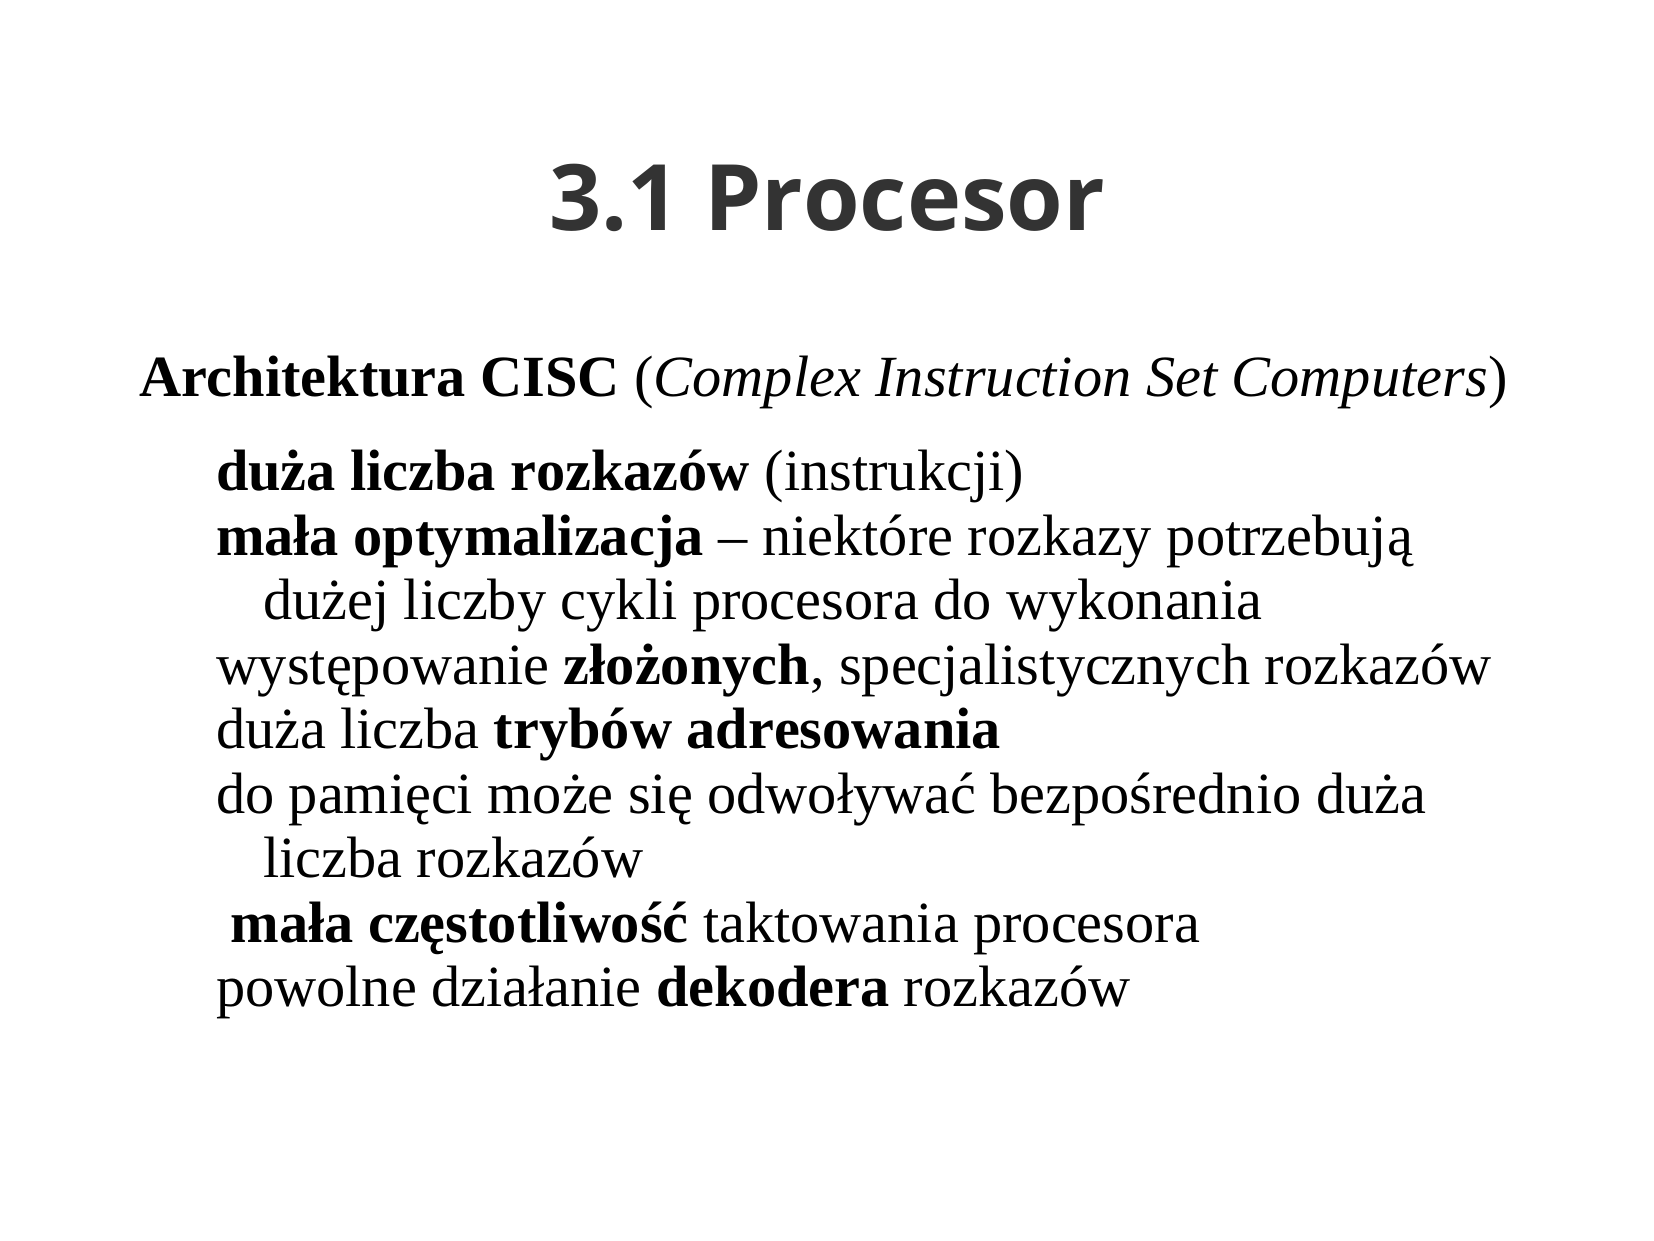

# 3.1 Procesor
Architektura CISC (Complex Instruction Set Computers)
duża liczba rozkazów (instrukcji)
mała optymalizacja – niektóre rozkazy potrzebują dużej liczby cykli procesora do wykonania
występowanie złożonych, specjalistycznych rozkazów
duża liczba trybów adresowania
do pamięci może się odwoływać bezpośrednio duża liczba rozkazów
 mała częstotliwość taktowania procesora
powolne działanie dekodera rozkazów